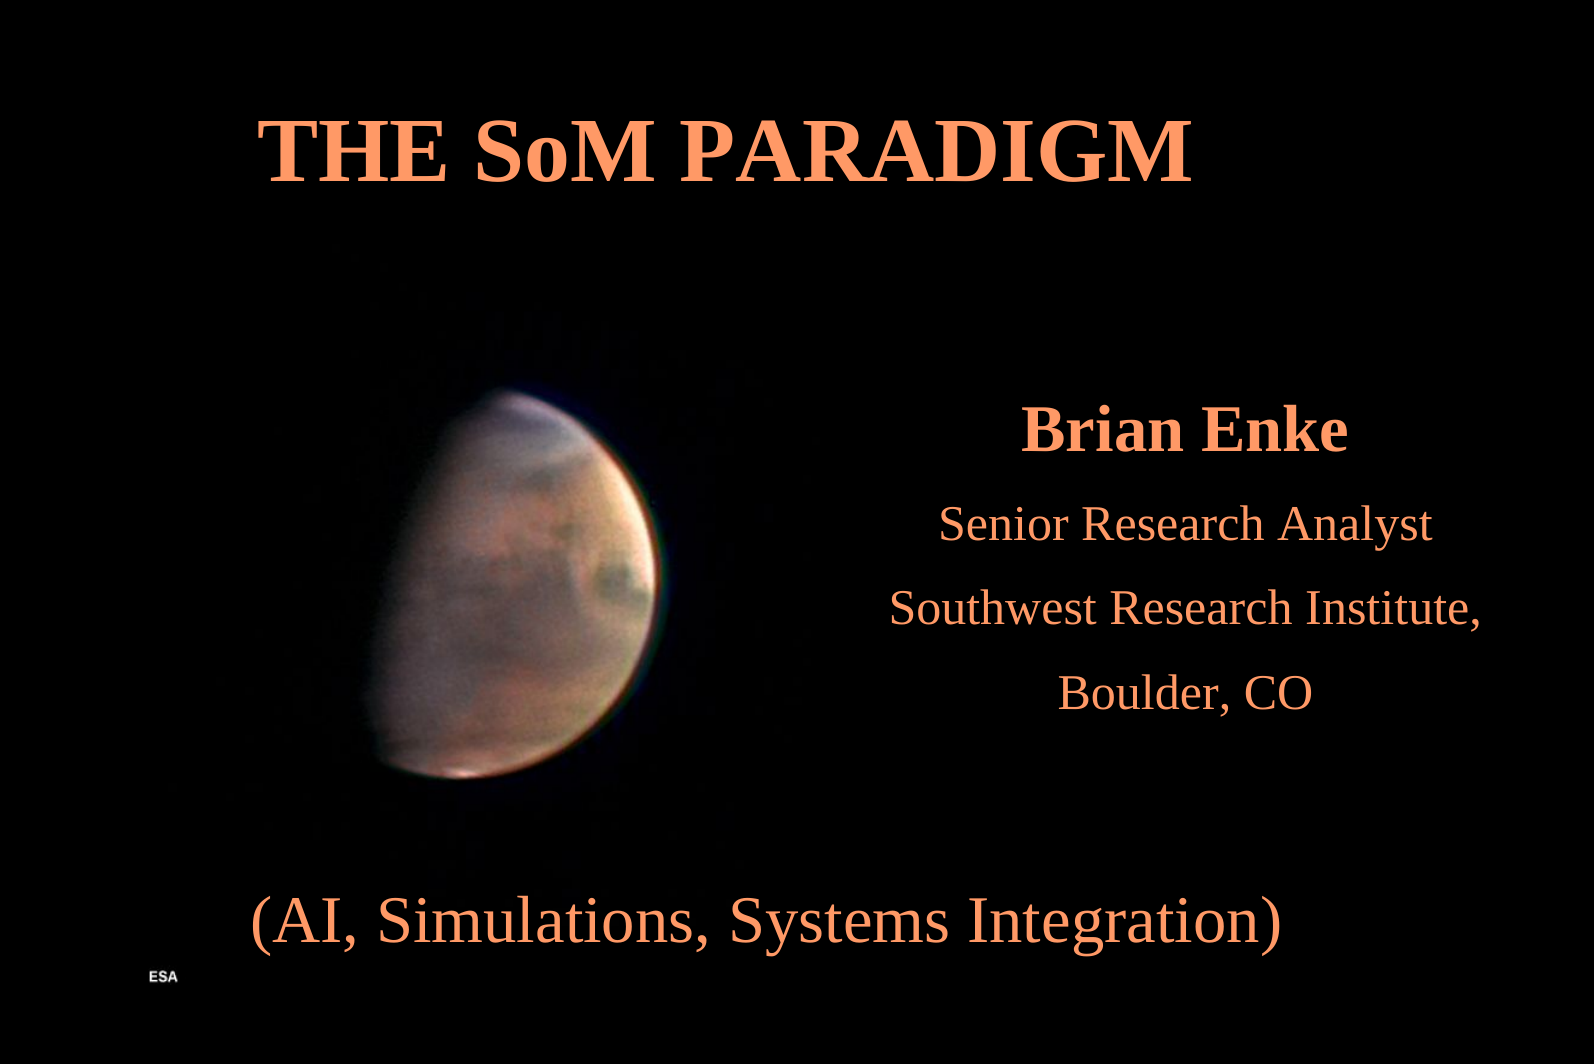

THE SoM PARADIGM
# Brian Enke
Senior Research Analyst
Southwest Research Institute,
Boulder, CO
(AI, Simulations, Systems Integration)